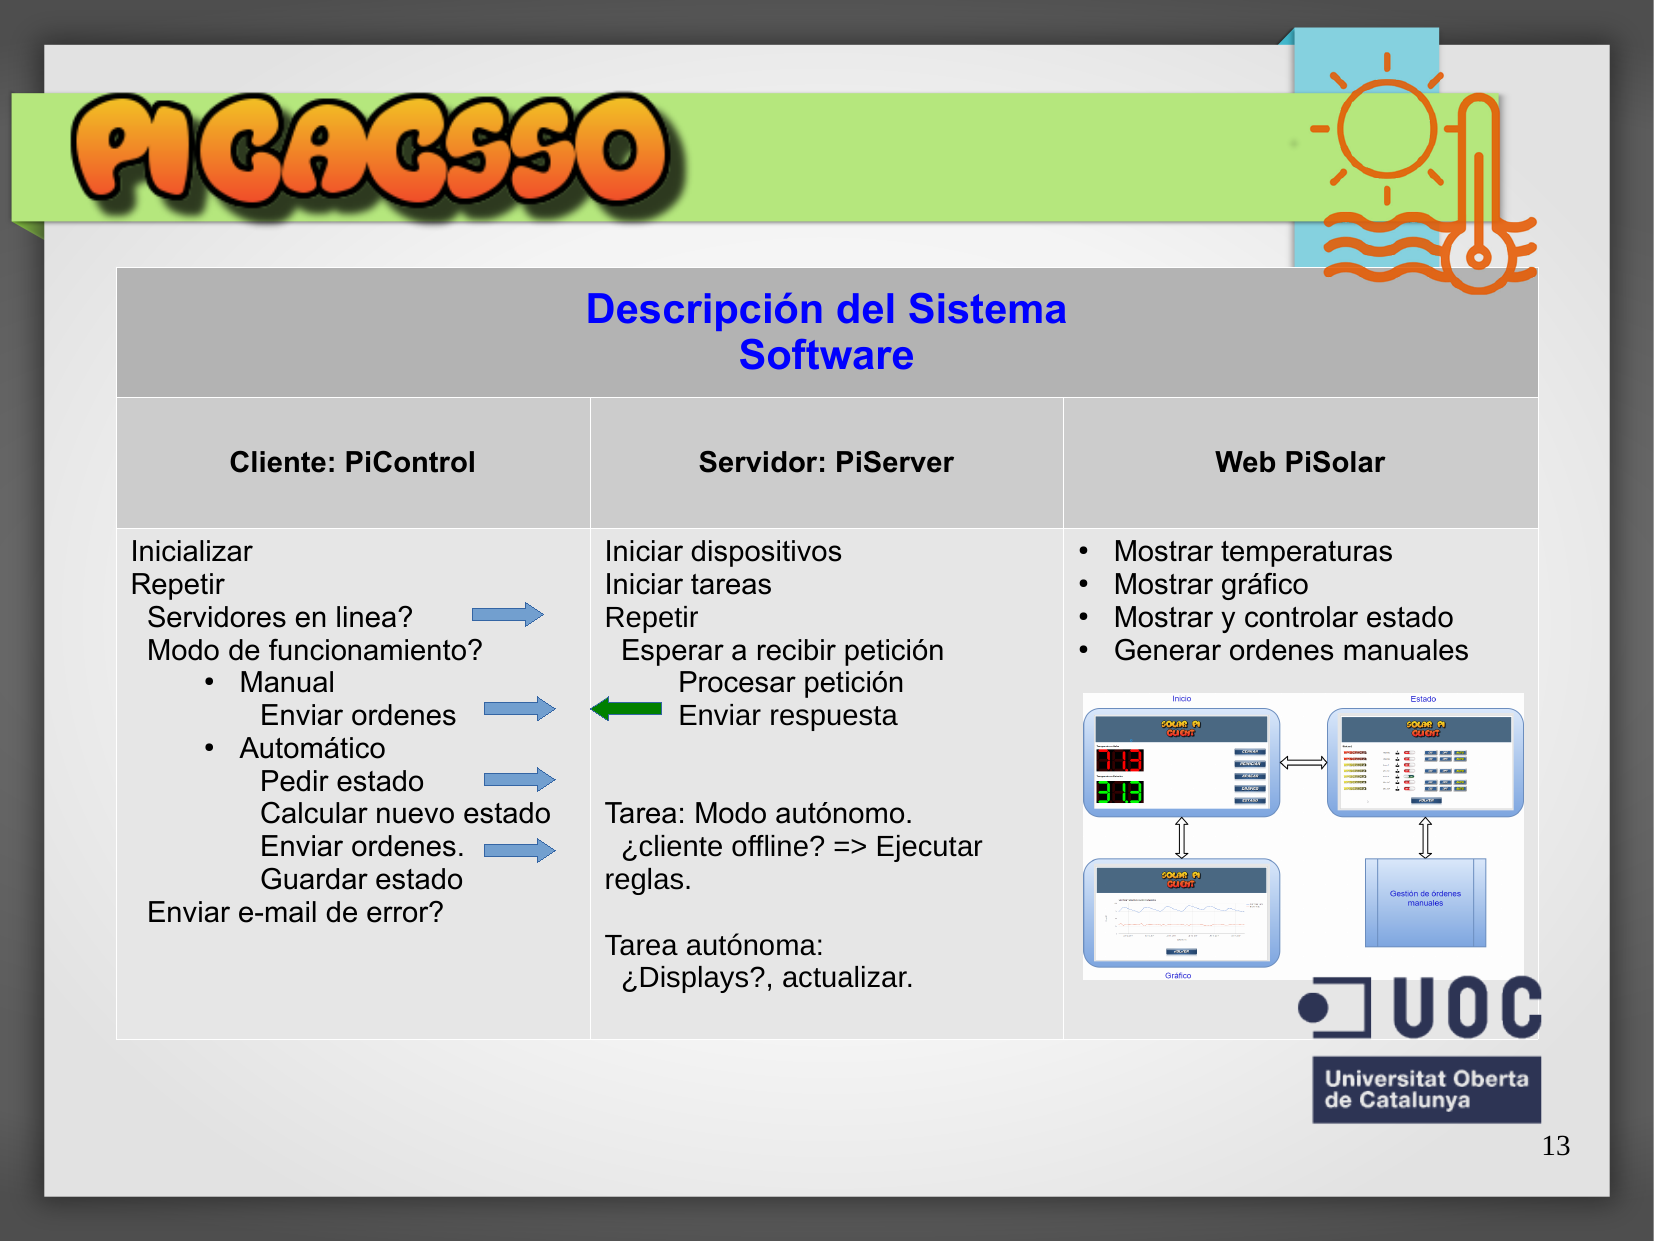

| Descripción del Sistema Software | | |
| --- | --- | --- |
| Cliente: PiControl | Servidor: PiServer | Web PiSolar |
| Inicializar Repetir Servidores en linea? Modo de funcionamiento? Manual Enviar ordenes Automático Pedir estado Calcular nuevo estado Enviar ordenes. Guardar estado Enviar e-mail de error? | Iniciar dispositivos Iniciar tareas Repetir Esperar a recibir petición Procesar petición Enviar respuesta Tarea: Modo autónomo. ¿cliente offline? => Ejecutar reglas. Tarea autónoma: ¿Displays?, actualizar. | Mostrar temperaturas Mostrar gráfico Mostrar y controlar estado Generar ordenes manuales |
13